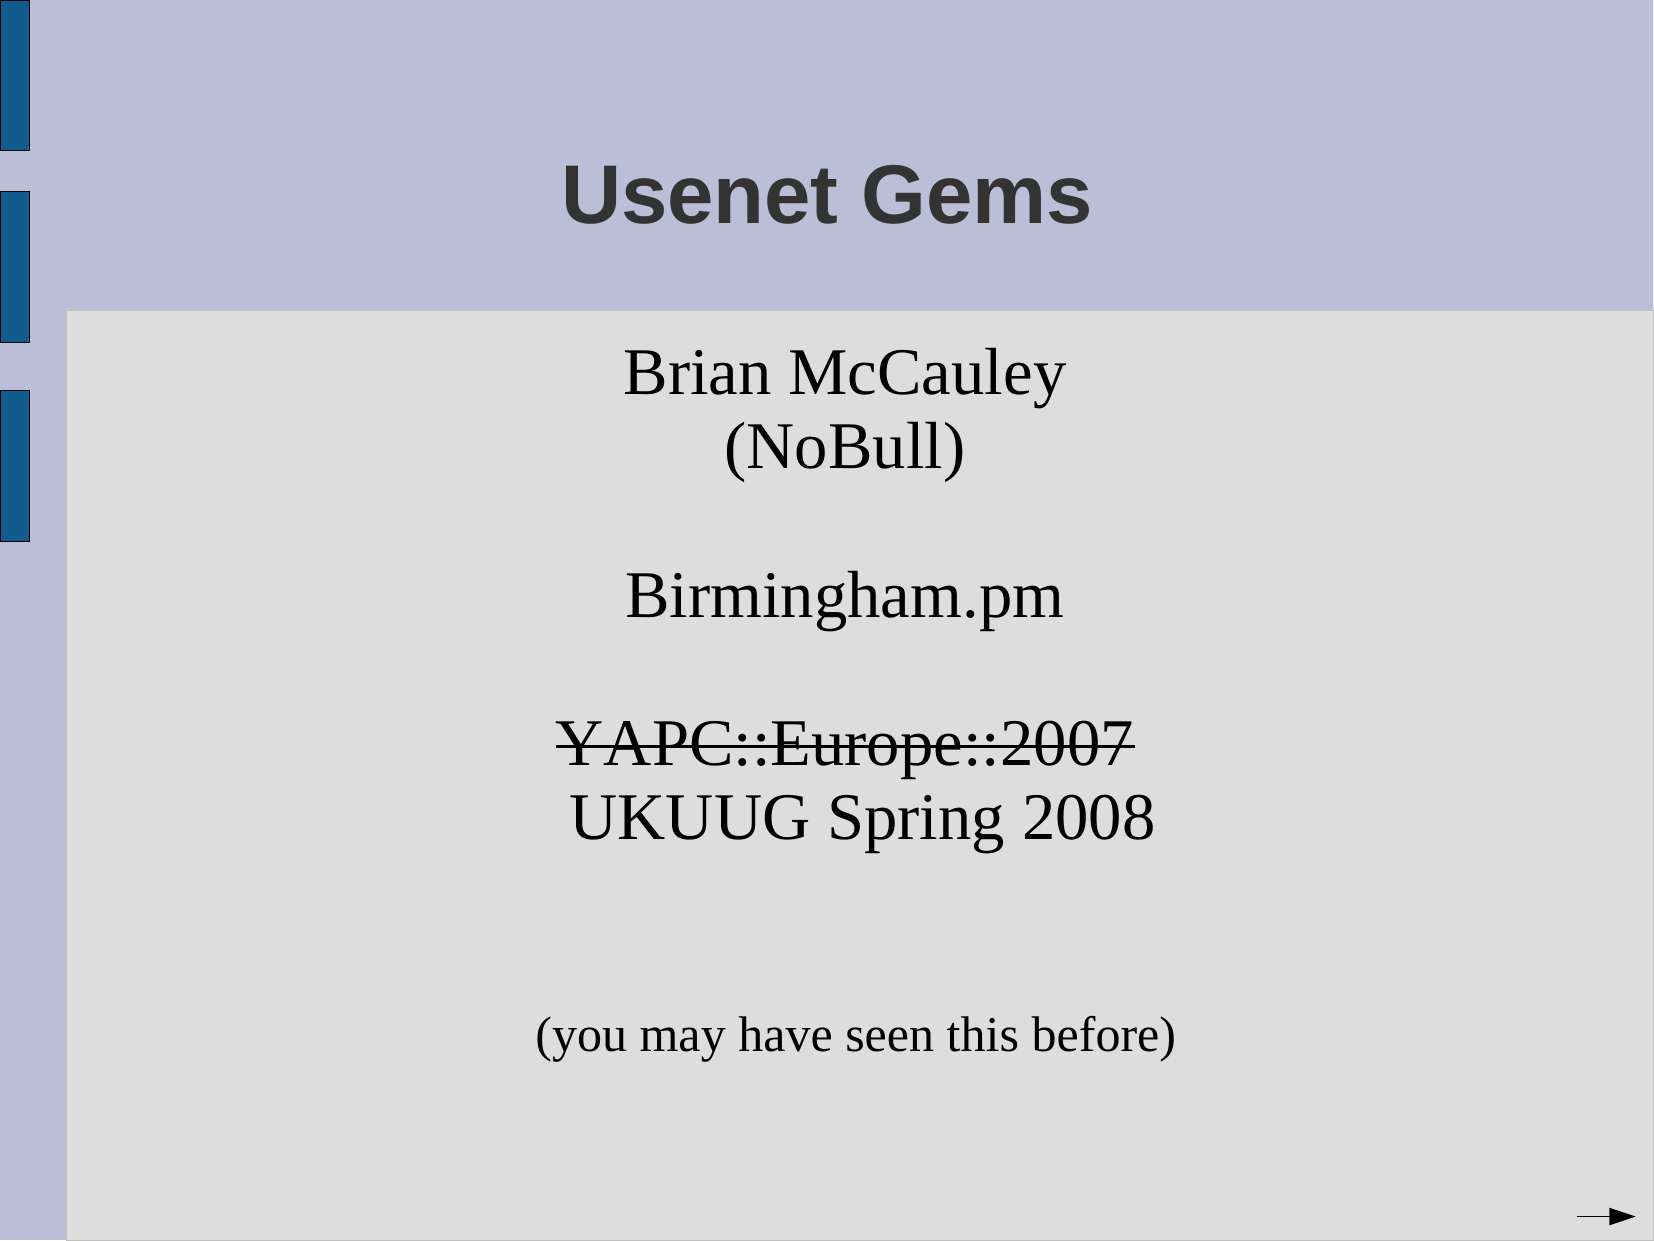

# Usenet Gems
Brian McCauley
(NoBull)
Birmingham.pm
YAPC::Europe::2007
UKUUG Spring 2008
(you may have seen this before)